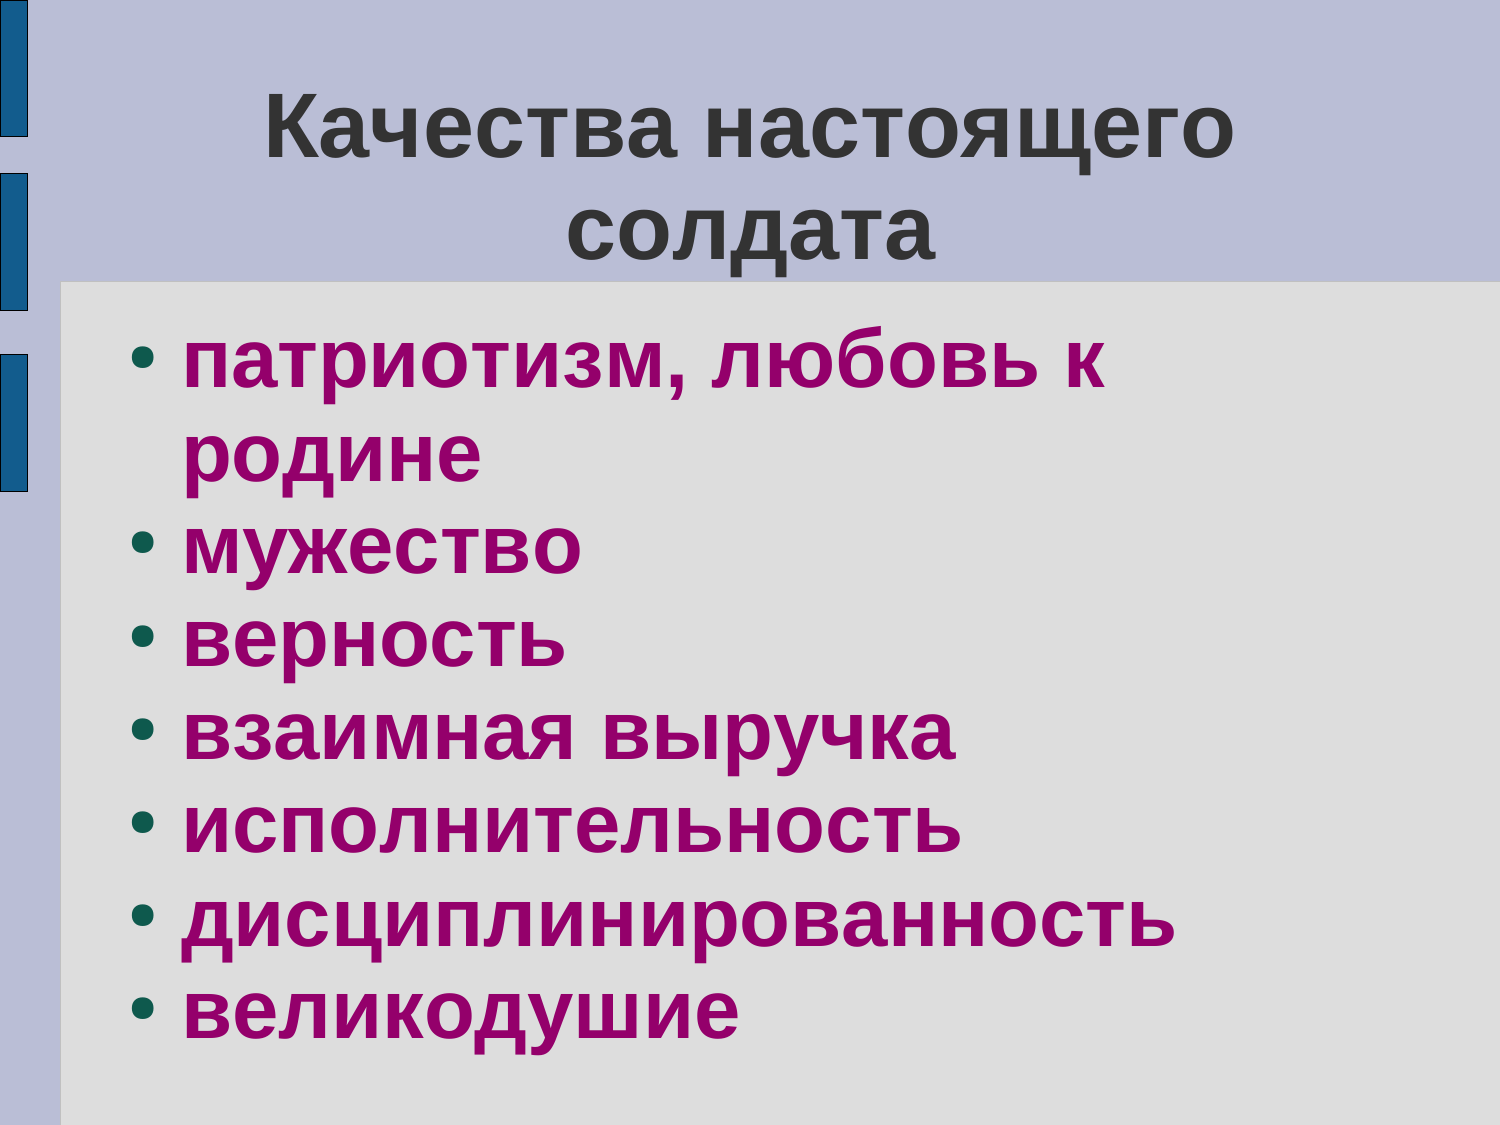

# Качества настоящего солдата
патриотизм, любовь к родине
мужество
верность
взаимная выручка
исполнительность
дисциплинированность
великодушие